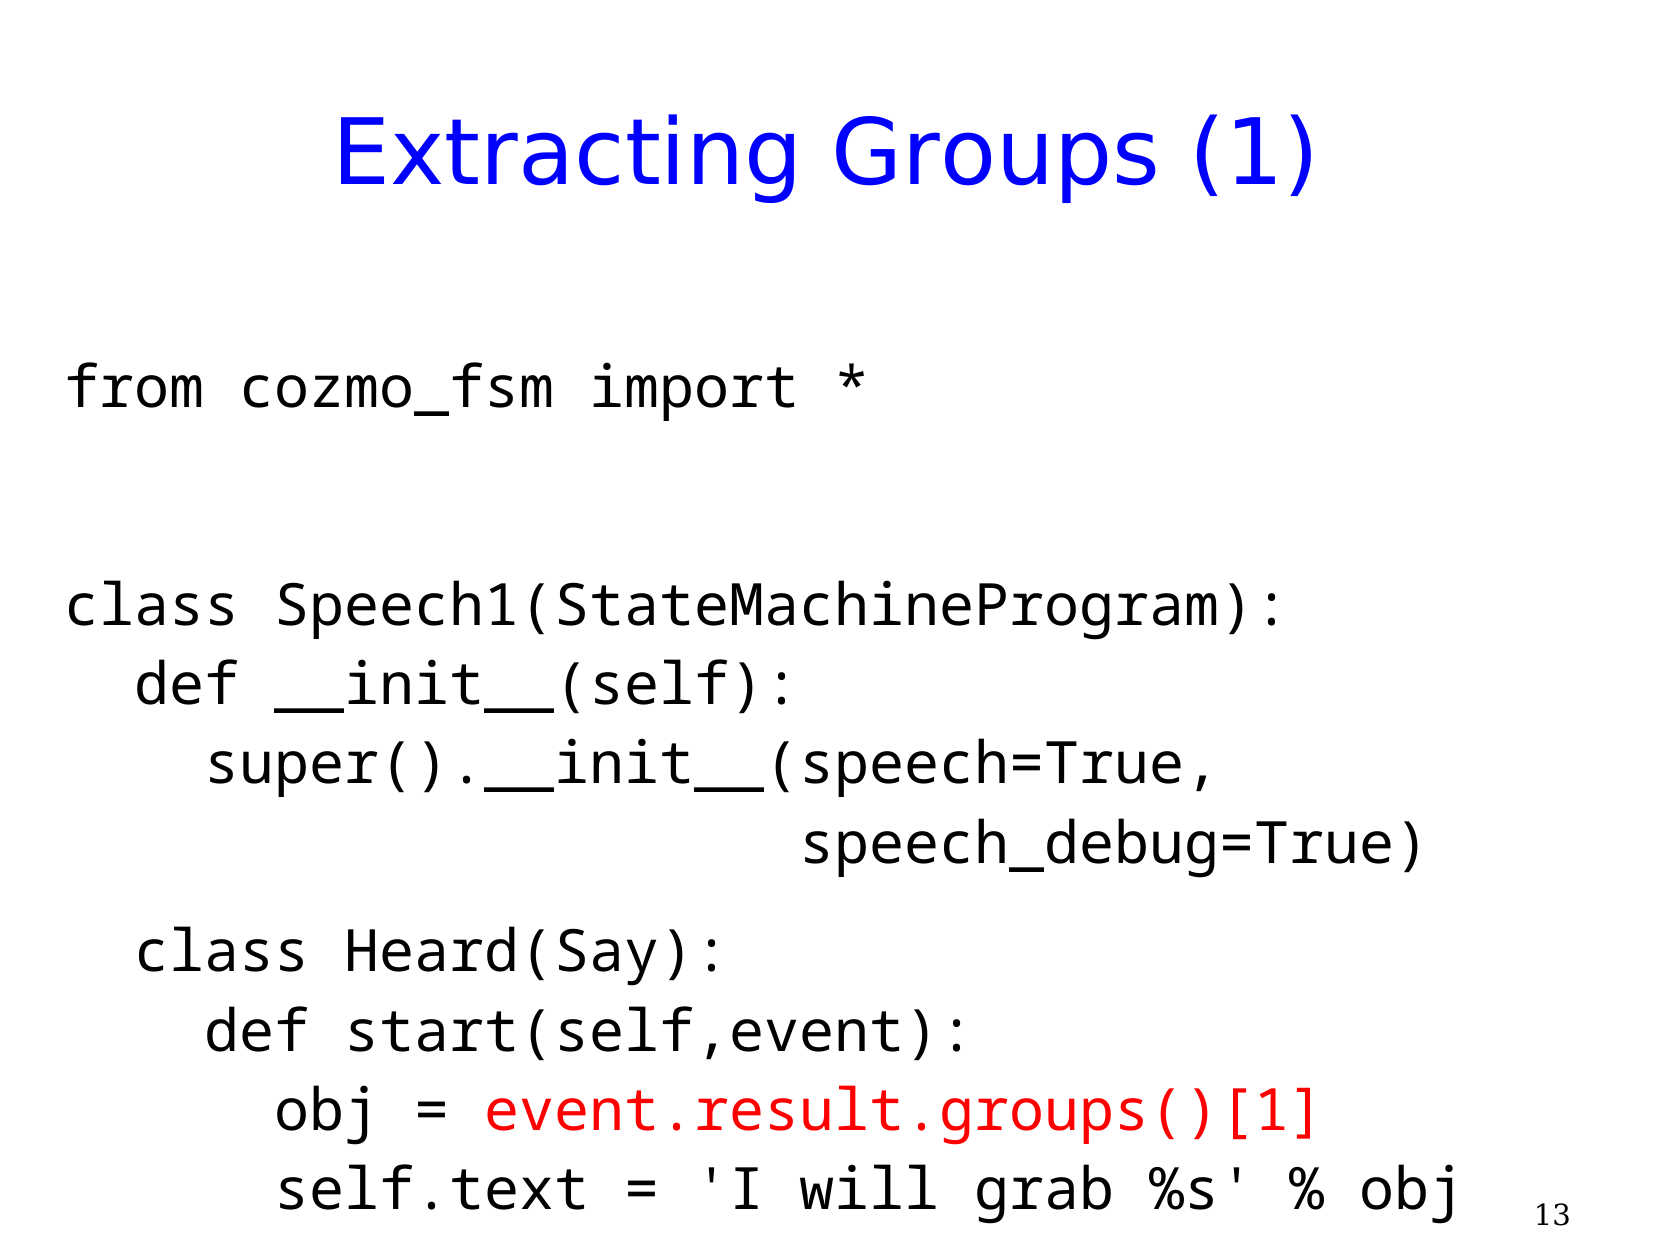

# Extracting Groups (1)
from cozmo_fsm import *
class Speech1(StateMachineProgram):
 def __init__(self):
 super().__init__(speech=True,
 speech_debug=True)
 class Heard(Say):
 def start(self,event):
 obj = event.result.groups()[1]
 self.text = 'I will grab %s' % obj
 super().start(event)
13